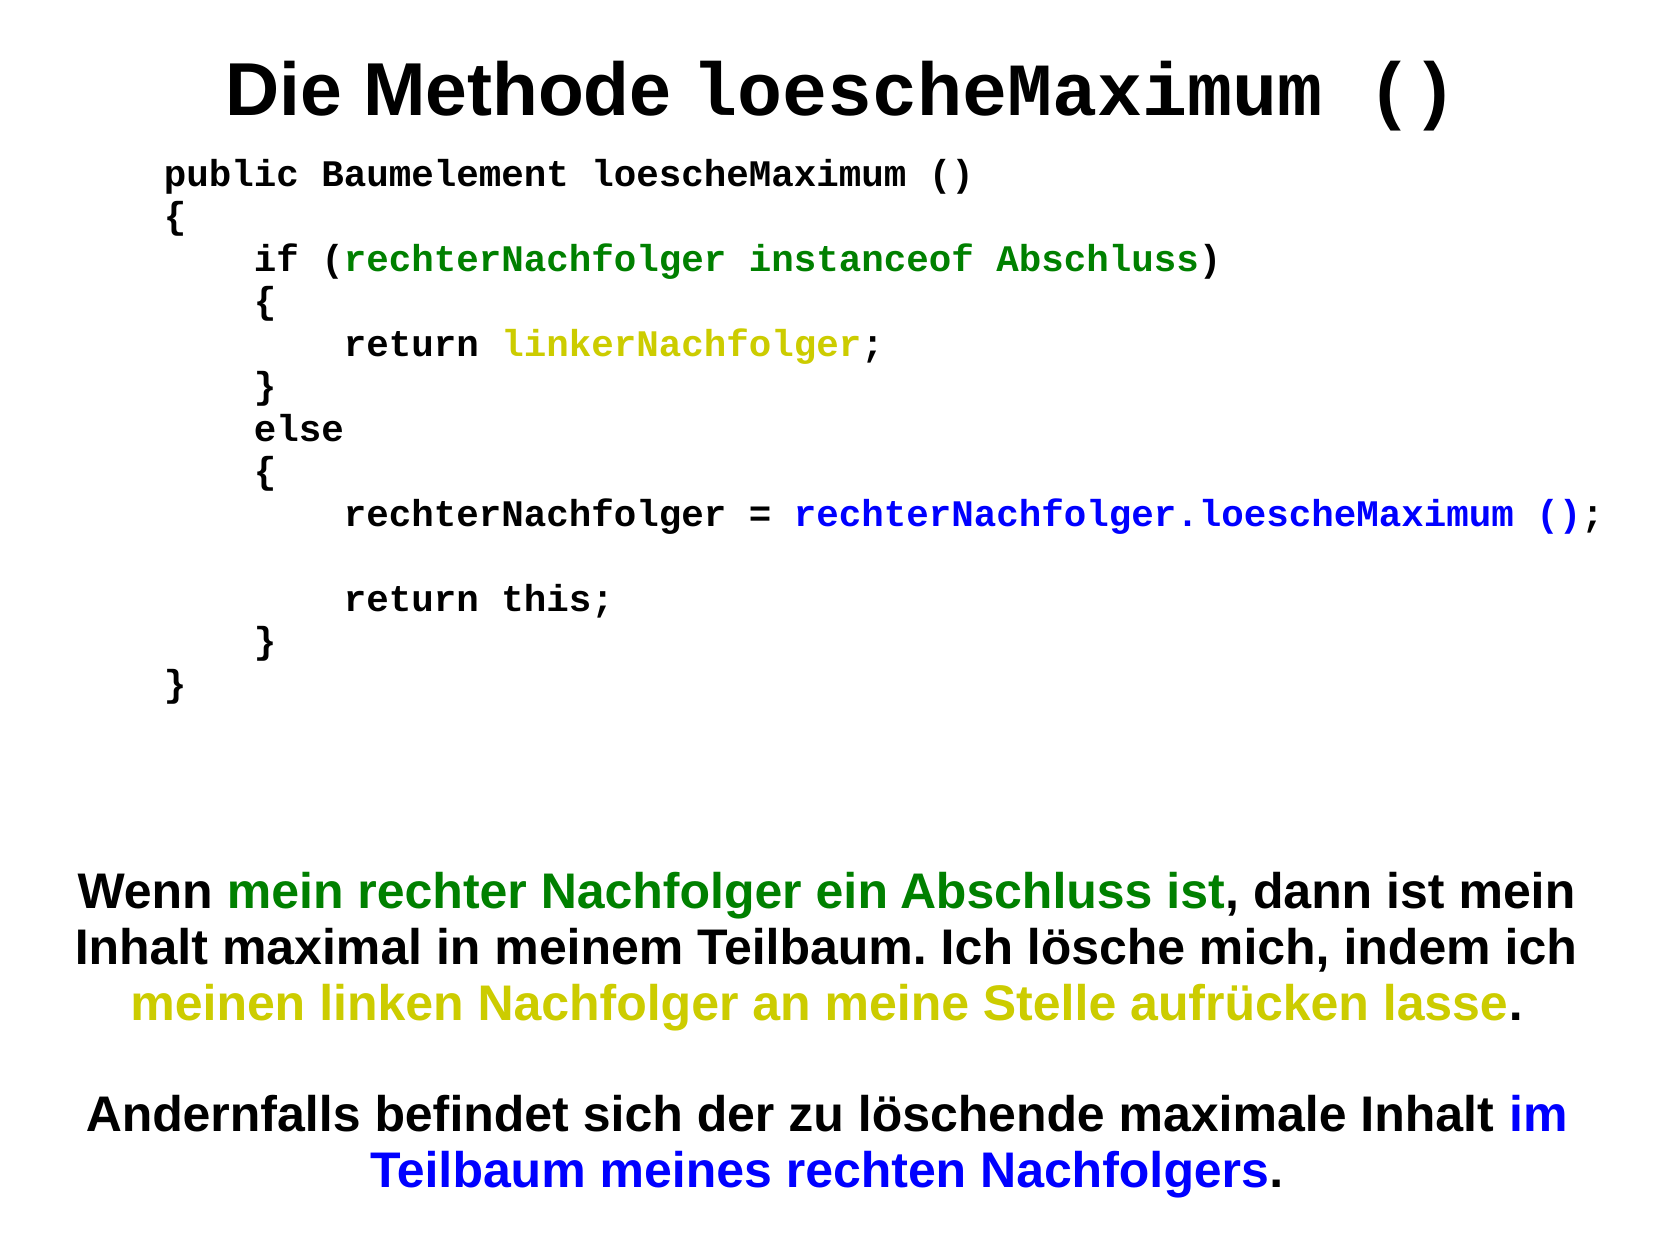

Die Methode loescheMaximum ()
 public Baumelement loescheMaximum ()
 {
 if (rechterNachfolger instanceof Abschluss)
 {
 return linkerNachfolger;
 }
 else
 {
 rechterNachfolger = rechterNachfolger.loescheMaximum ();
 return this;
 }
 }
Wenn mein rechter Nachfolger ein Abschluss ist, dann ist mein Inhalt maximal in meinem Teilbaum. Ich lösche mich, indem ich meinen linken Nachfolger an meine Stelle aufrücken lasse.
Andernfalls befindet sich der zu löschende maximale Inhalt im Teilbaum meines rechten Nachfolgers.